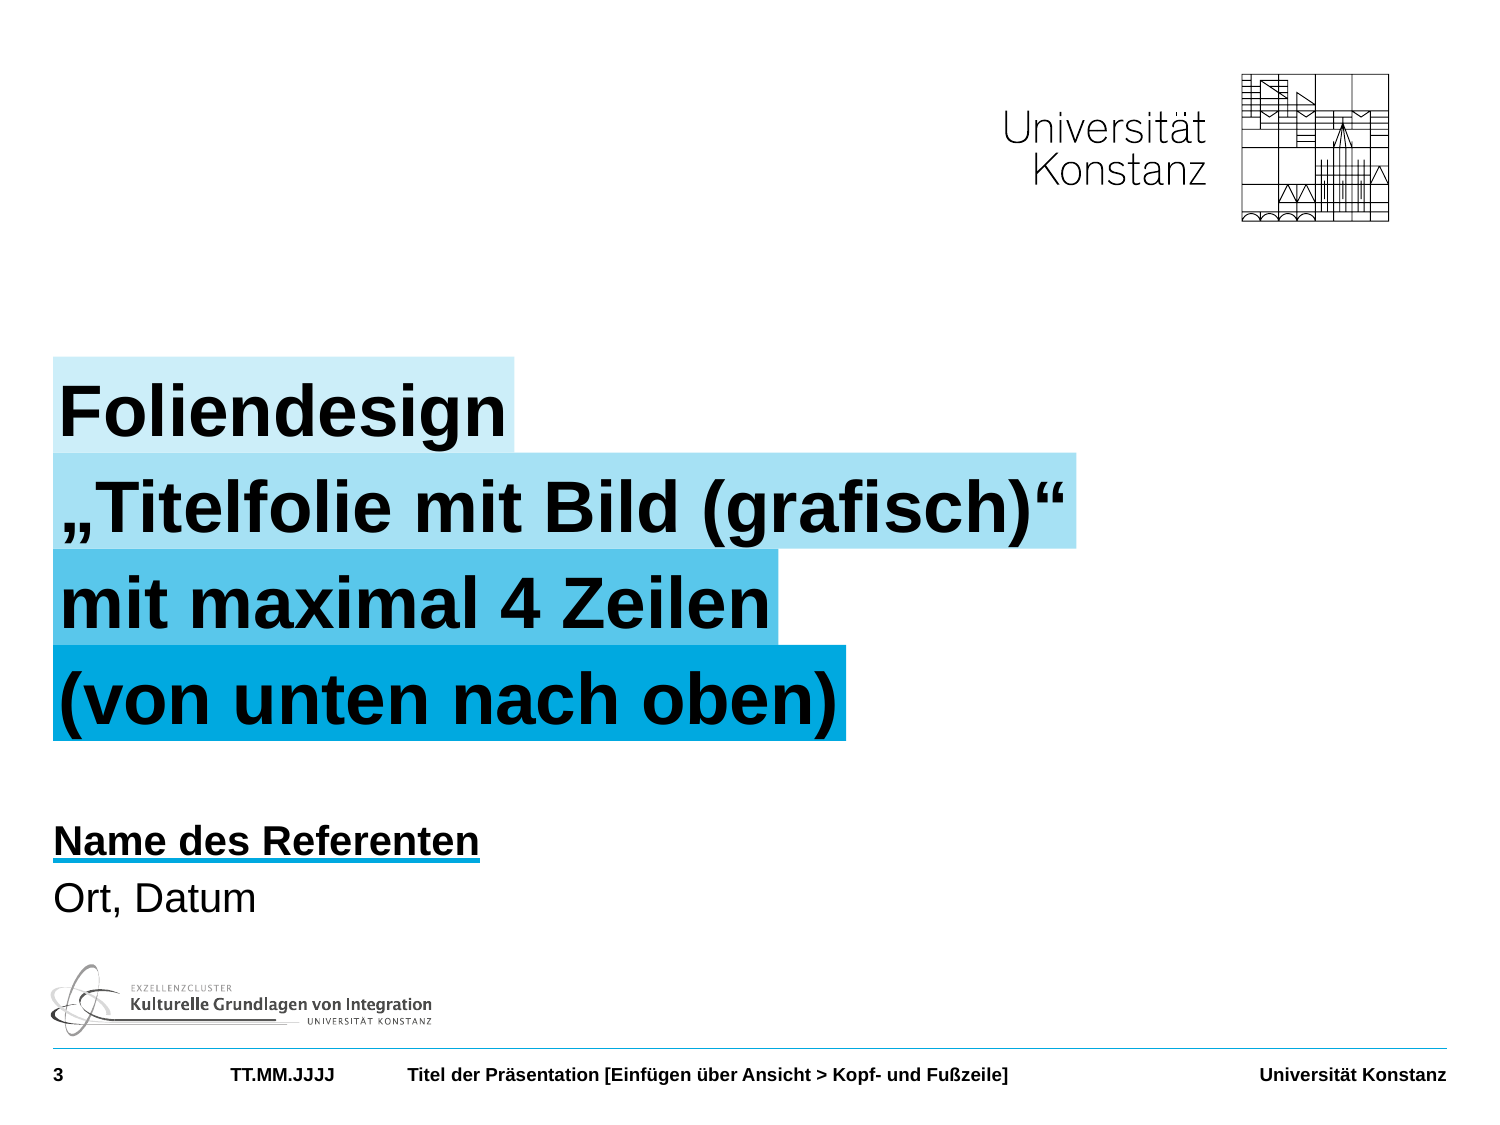

Foliendesign
„Titelfolie mit Bild (grafisch)“
mit maximal 4 Zeilen
(von unten nach oben)
# Name des Referenten
Ort, Datum